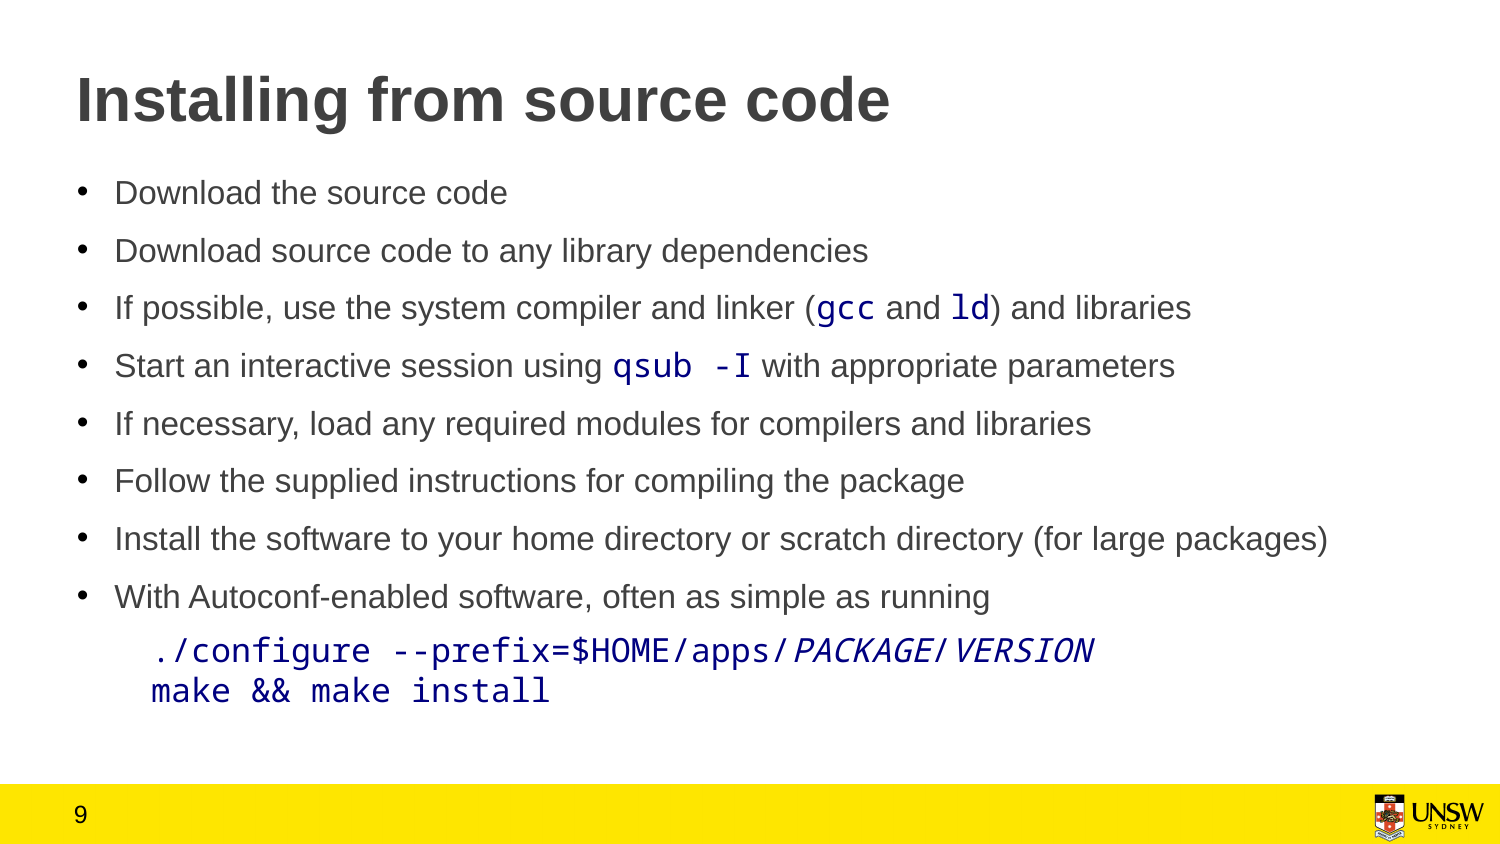

# Installing from source code
Download the source code
Download source code to any library dependencies
If possible, use the system compiler and linker (gcc and ld) and libraries
Start an interactive session using qsub -I with appropriate parameters
If necessary, load any required modules for compilers and libraries
Follow the supplied instructions for compiling the package
Install the software to your home directory or scratch directory (for large packages)
With Autoconf-enabled software, often as simple as running
 ./configure --prefix=$HOME/apps/PACKAGE/VERSION
 make && make install